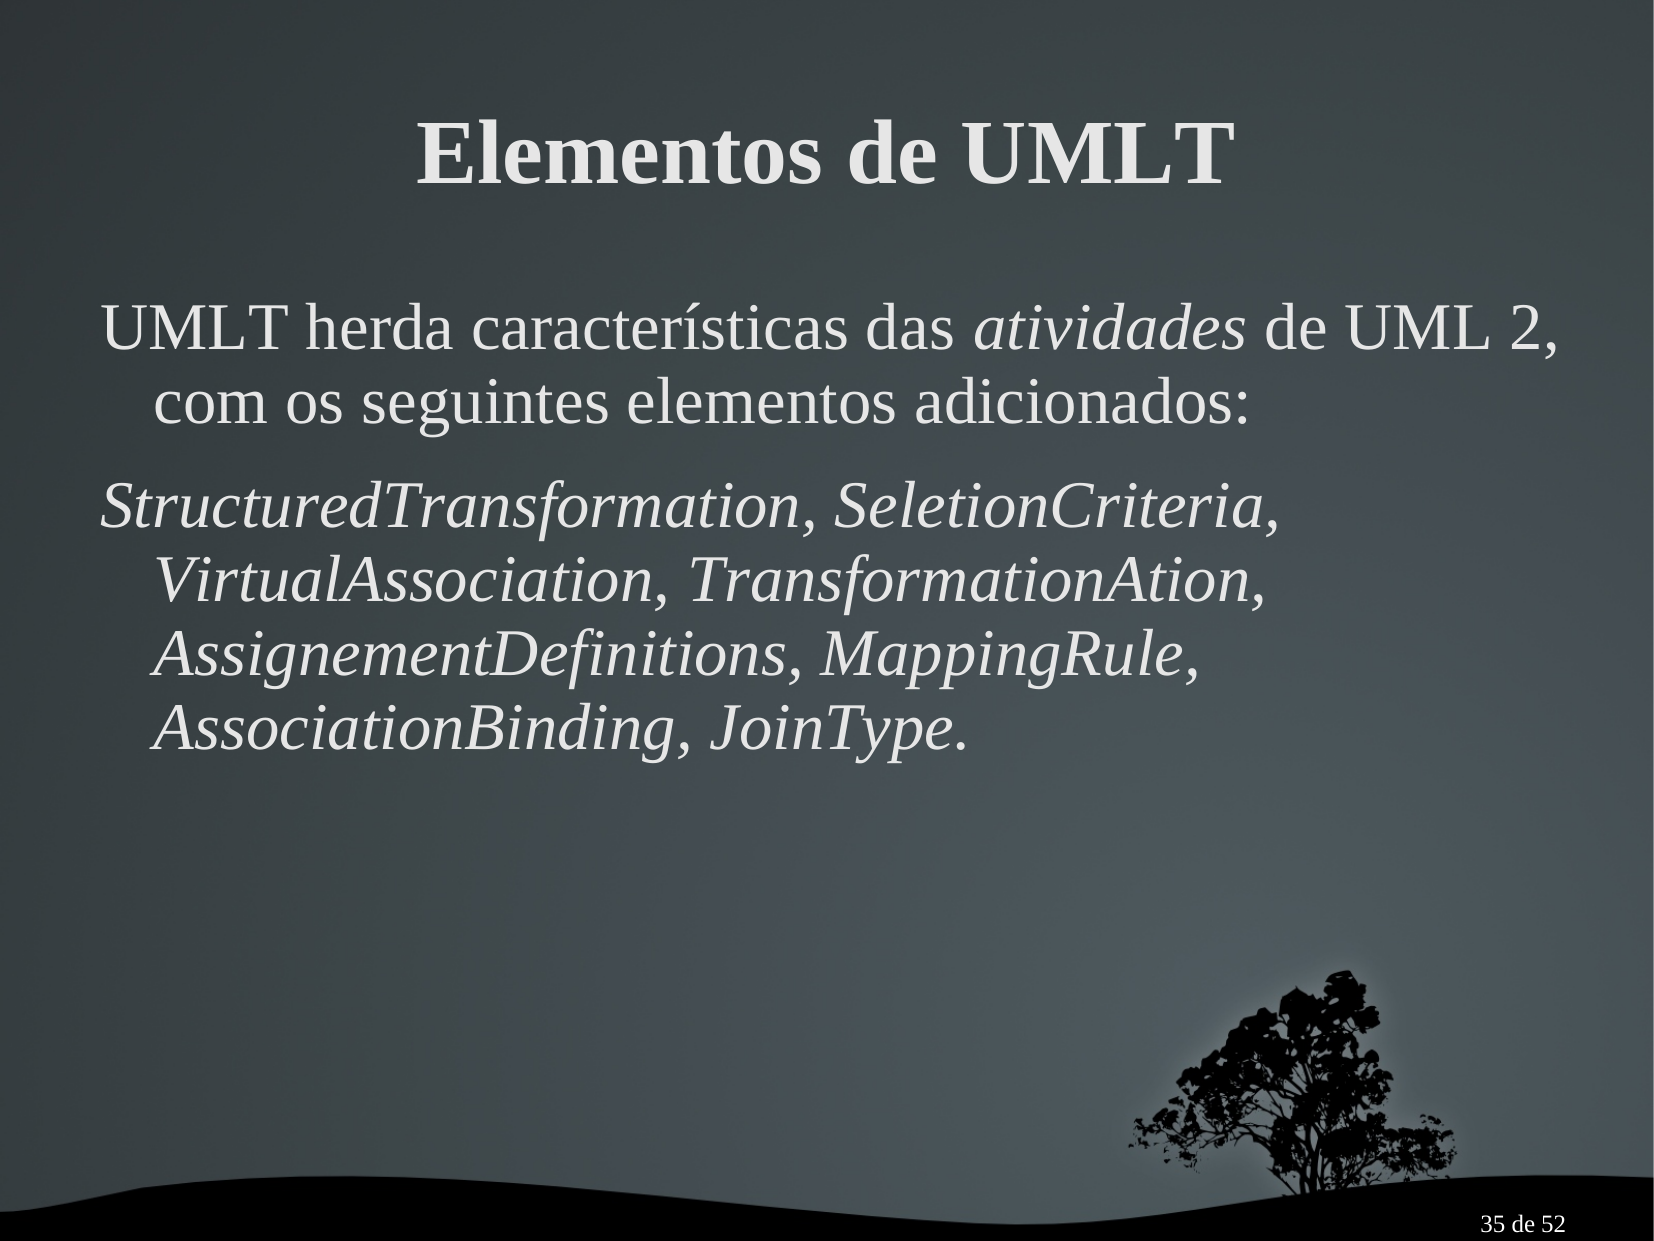

# Elementos de UMLT
UMLT herda características das atividades de UML 2, com os seguintes elementos adicionados:
StructuredTransformation, SeletionCriteria, VirtualAssociation, TransformationAtion, AssignementDefinitions, MappingRule, AssociationBinding, JoinType.
35